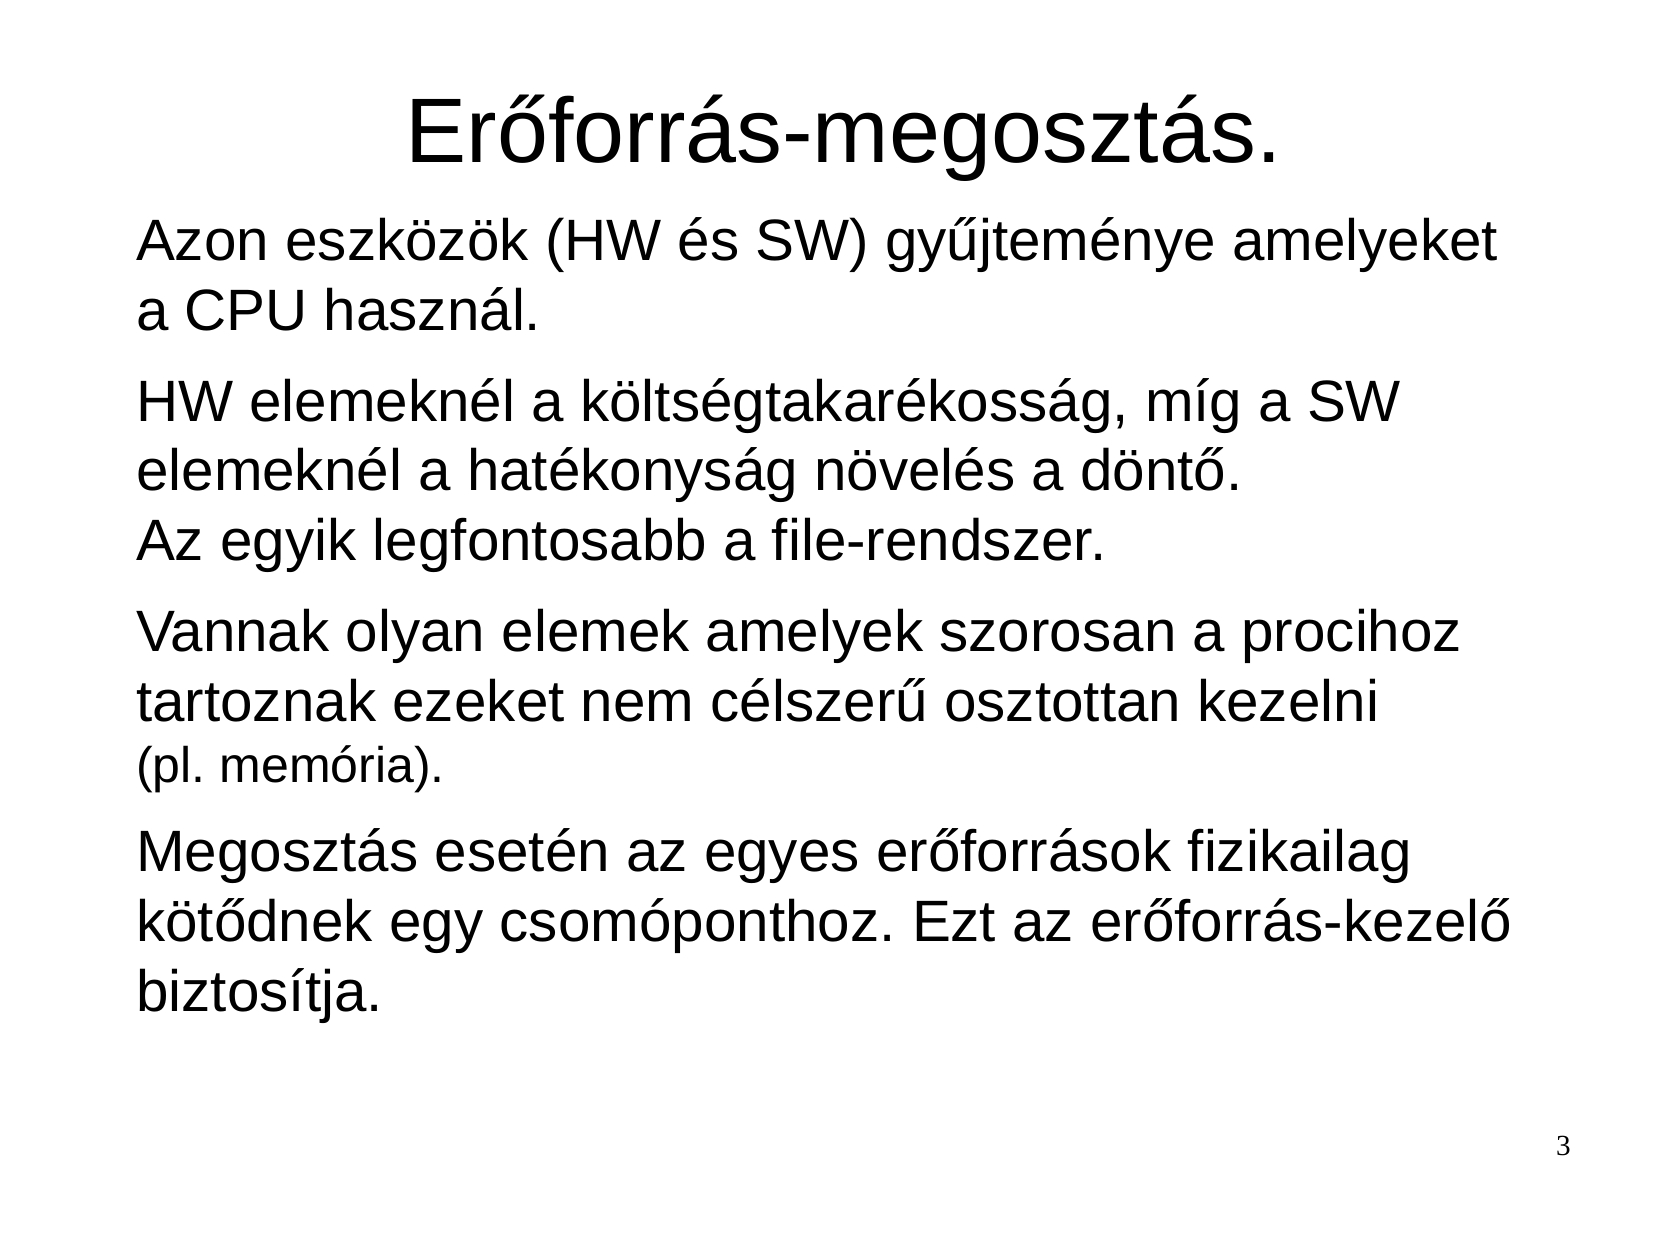

# Erőforrás-megosztás.
Azon eszközök (HW és SW) gyűjteménye amelyeket
a CPU használ.
HW elemeknél a költségtakarékosság, míg a SW elemeknél a hatékonyság növelés a döntő.
Az egyik legfontosabb a file-rendszer.
Vannak olyan elemek amelyek szorosan a procihoz tartoznak ezeket nem célszerű osztottan kezelni
(pl. memória).
Megosztás esetén az egyes erőforrások fizikailag kötődnek egy csomóponthoz. Ezt az erőforrás-kezelő biztosítja.
3